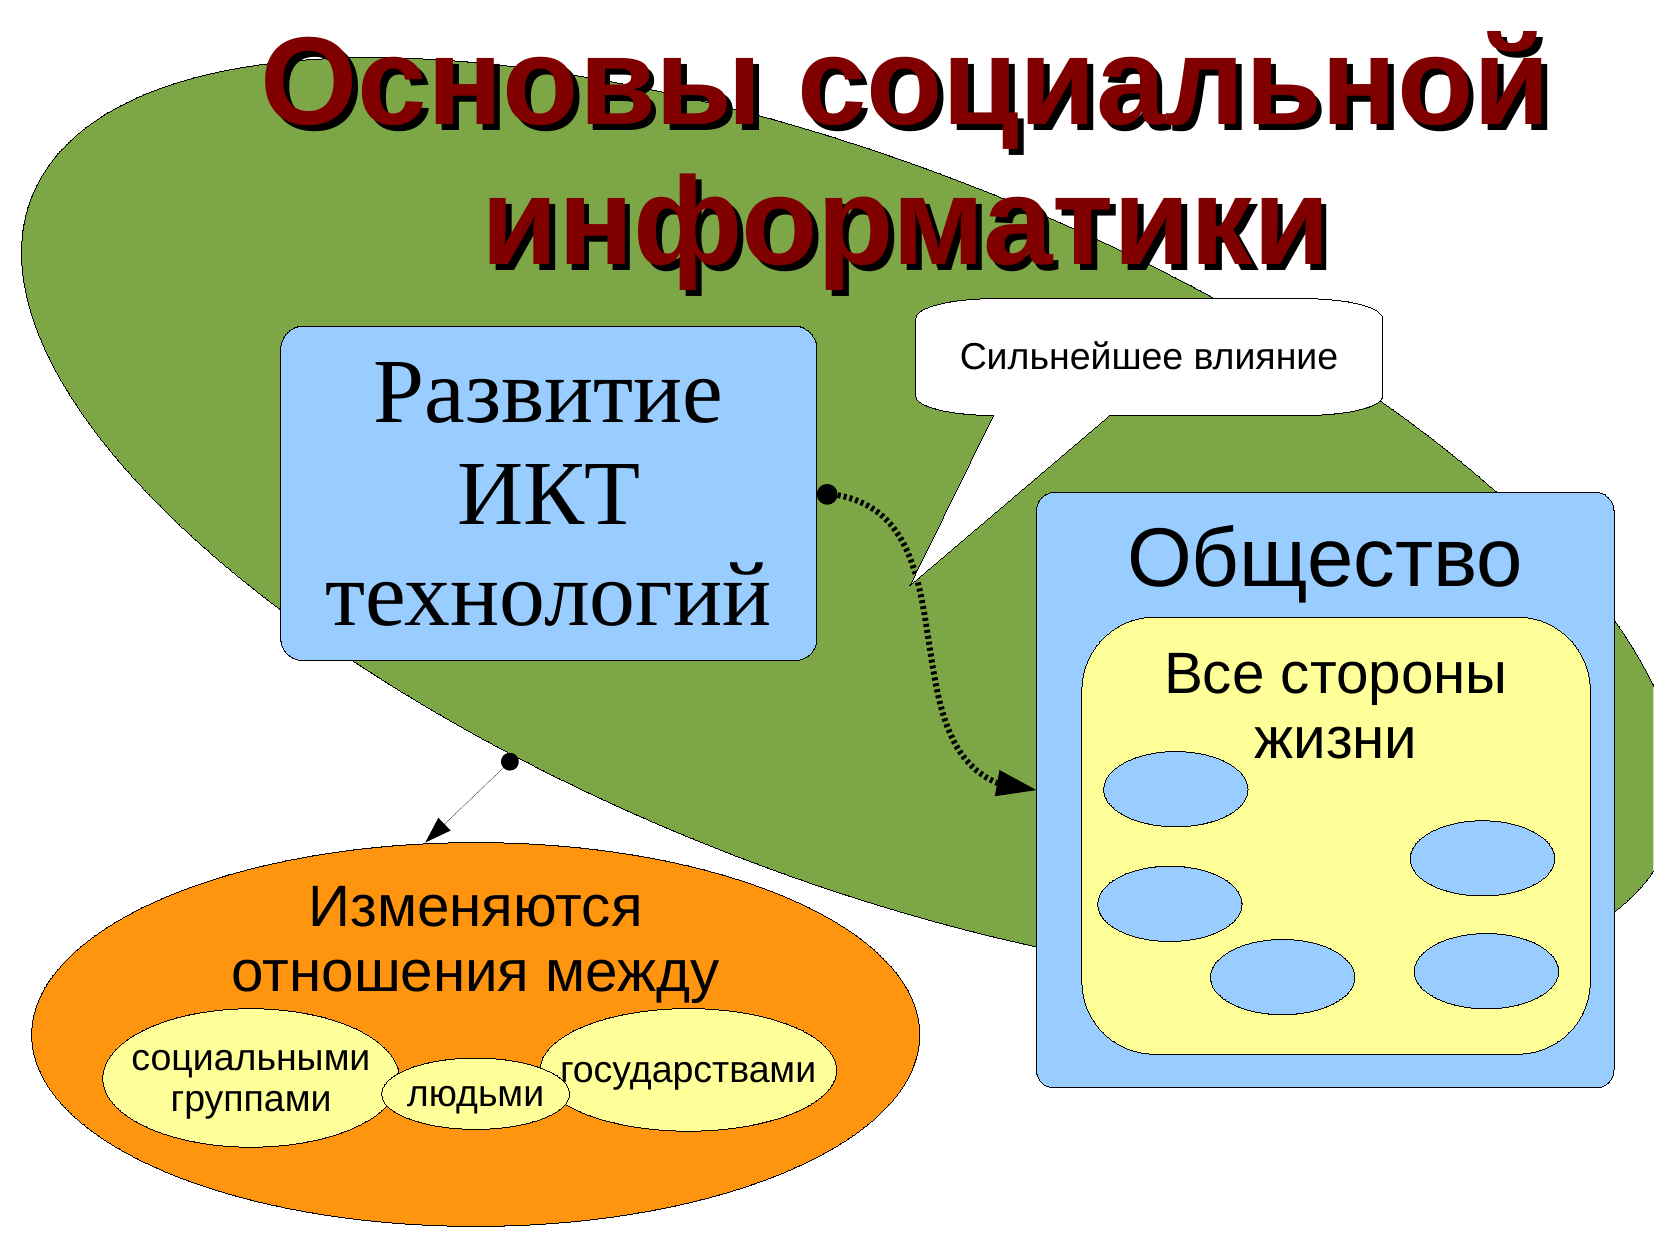

Основы социальной информатики
Сильнейшее влияние
Развитие
ИКТ
технологий
Общество
Все стороны
жизни
Изменяются
отношения между
государствами
социальными
группами
людьми